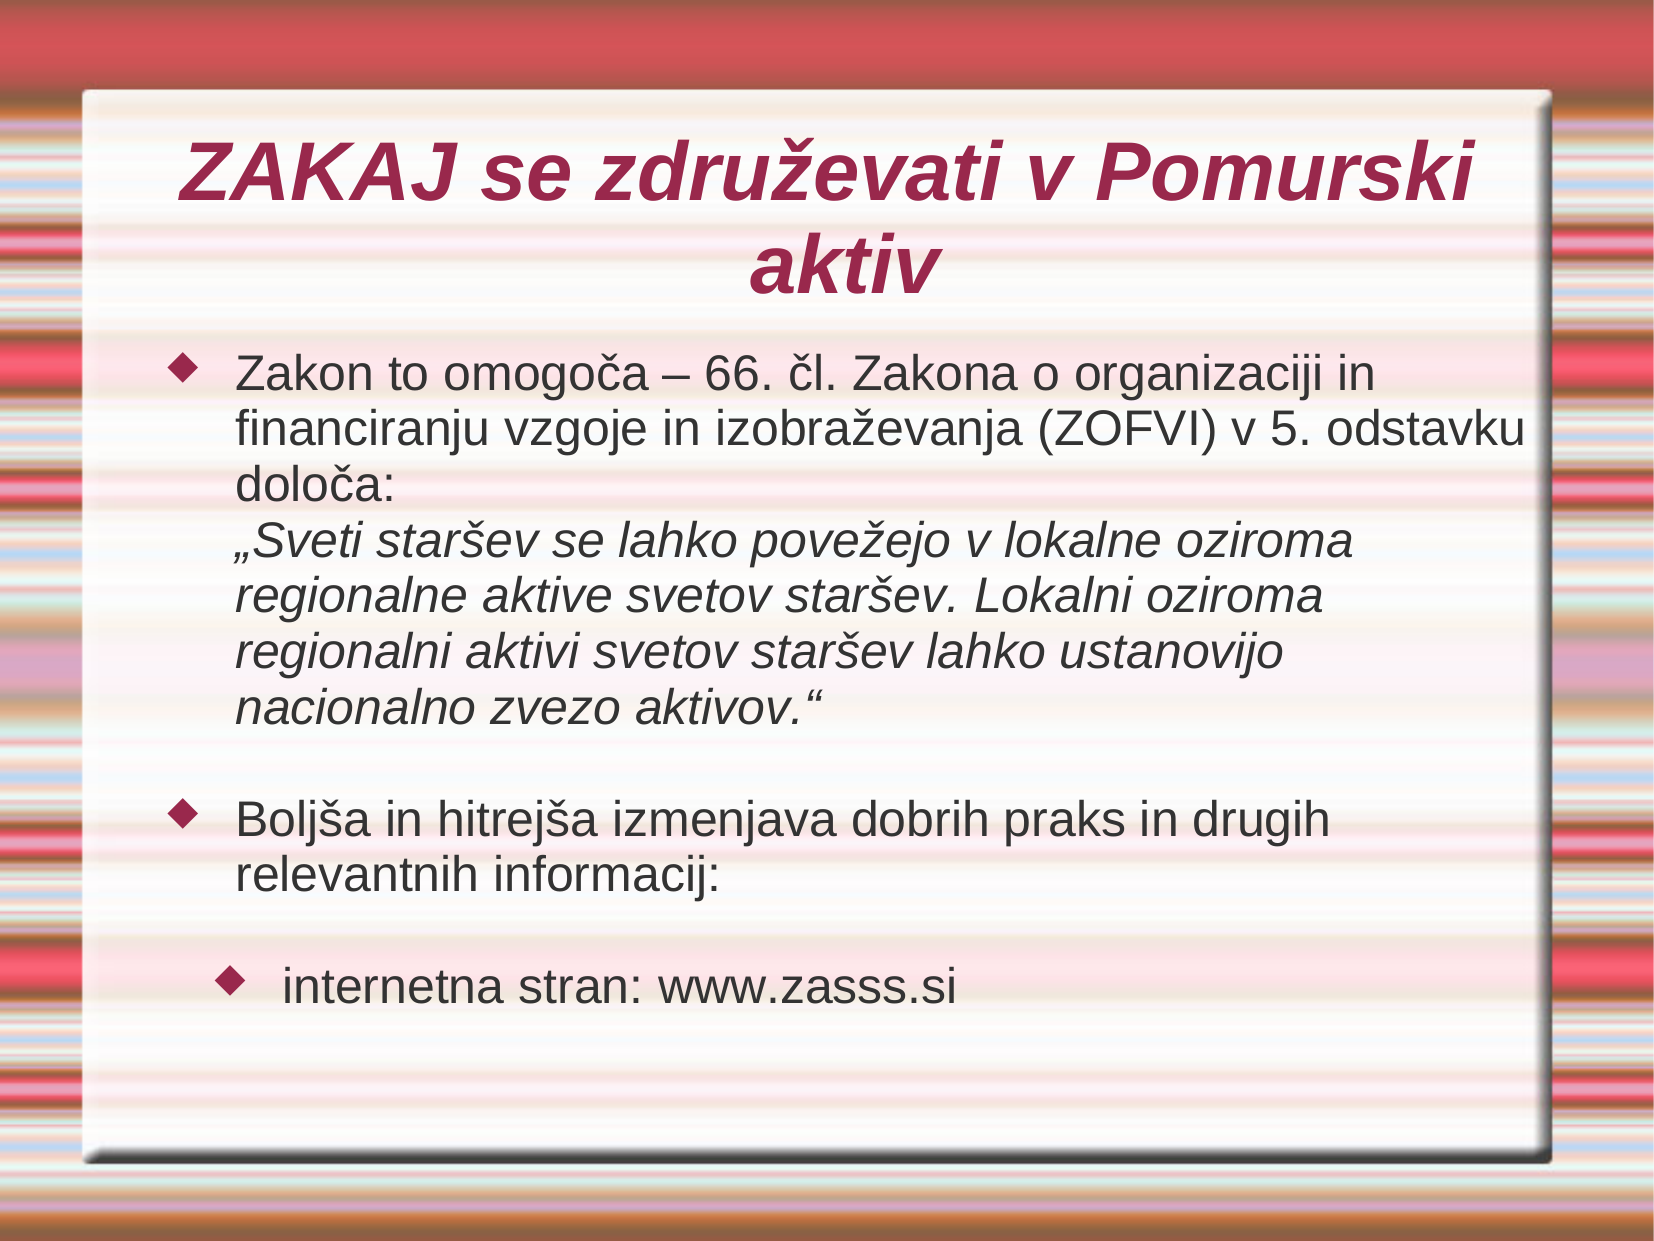

# ZAKAJ se združevati v Pomurski aktiv
Zakon to omogoča – 66. čl. Zakona o organizaciji in financiranju vzgoje in izobraževanja (ZOFVI) v 5. odstavku določa:
„Sveti staršev se lahko povežejo v lokalne oziroma regionalne aktive svetov staršev. Lokalni oziroma regionalni aktivi svetov staršev lahko ustanovijo nacionalno zvezo aktivov.“
Boljša in hitrejša izmenjava dobrih praks in drugih relevantnih informacij:
internetna stran: www.zasss.si